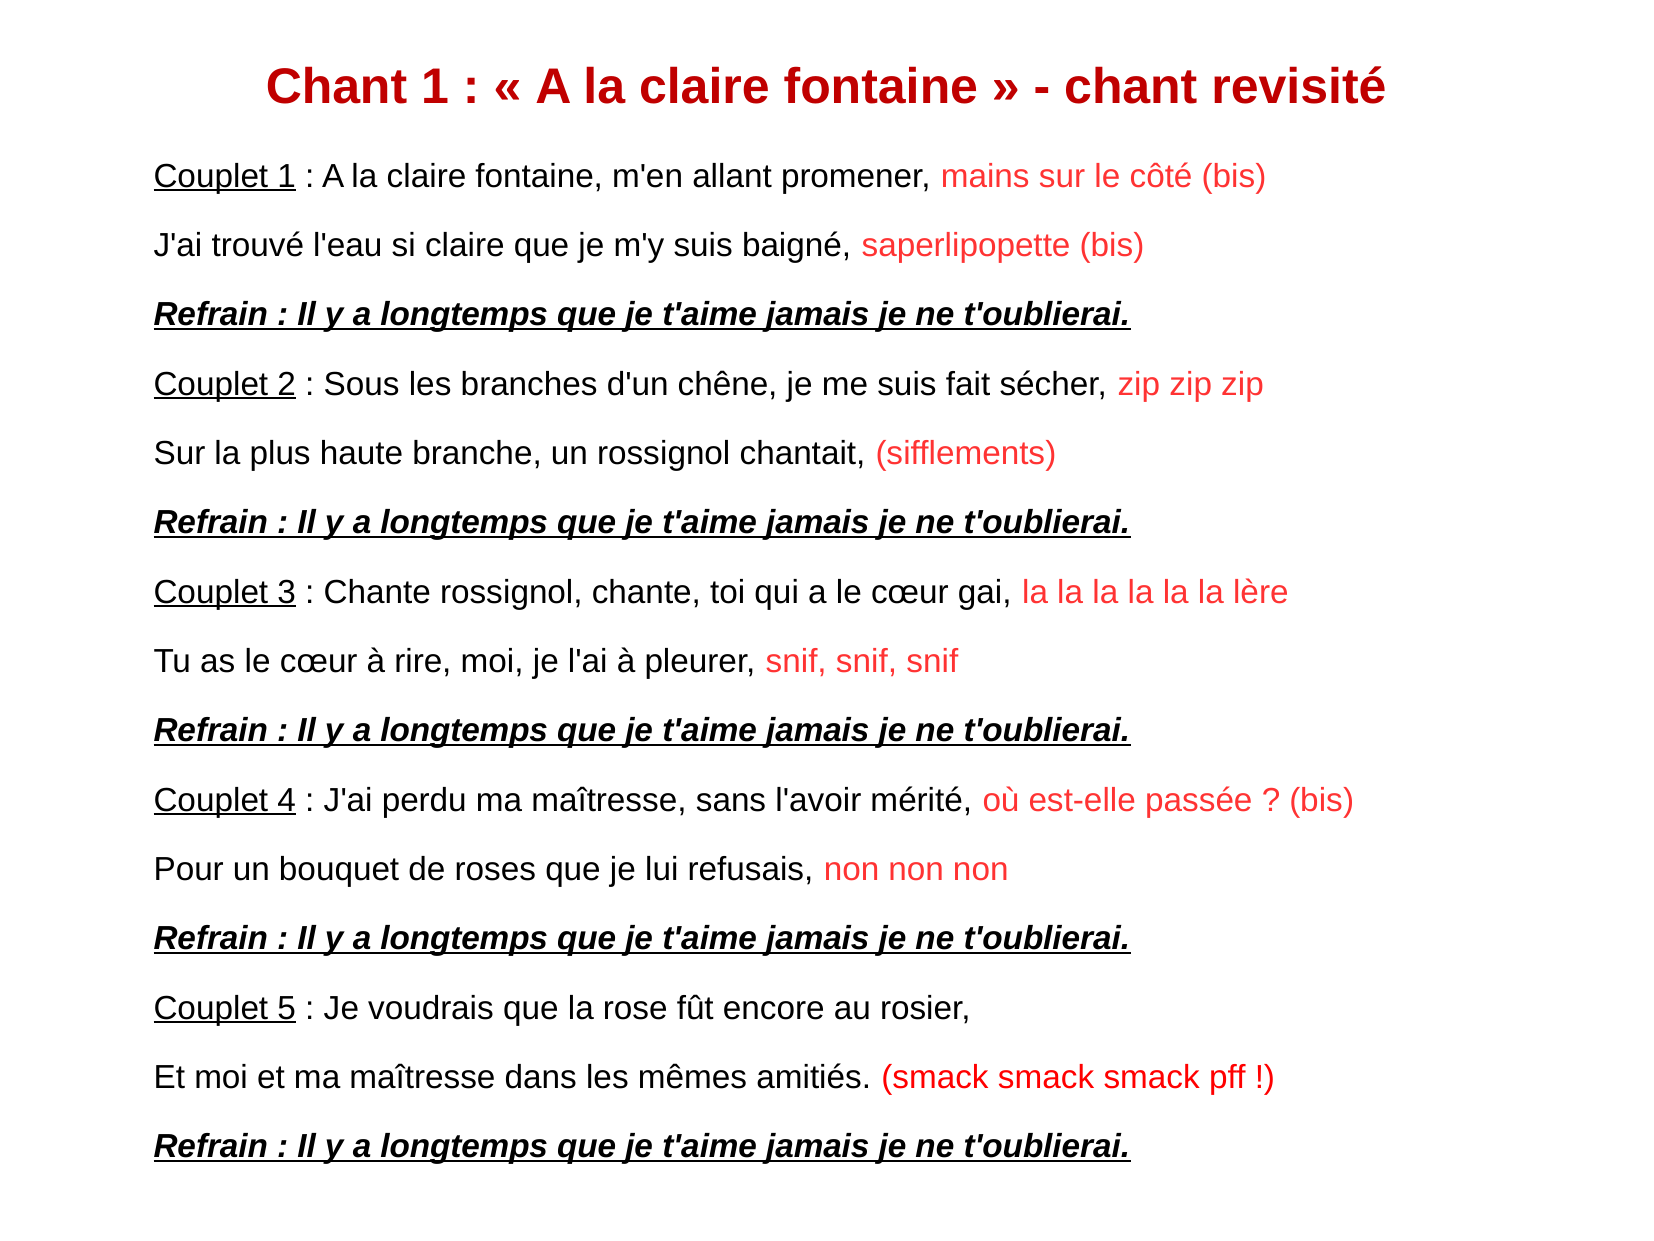

# Chant 1 : « A la claire fontaine » - chant revisité
Couplet 1 : A la claire fontaine, m'en allant promener, mains sur le côté (bis)
J'ai trouvé l'eau si claire que je m'y suis baigné, saperlipopette (bis)
Refrain : Il y a longtemps que je t'aime jamais je ne t'oublierai.
Couplet 2 : Sous les branches d'un chêne, je me suis fait sécher, zip zip zip
Sur la plus haute branche, un rossignol chantait, (sifflements)
Refrain : Il y a longtemps que je t'aime jamais je ne t'oublierai.
Couplet 3 : Chante rossignol, chante, toi qui a le cœur gai, la la la la la la lère
Tu as le cœur à rire, moi, je l'ai à pleurer, snif, snif, snif
Refrain : Il y a longtemps que je t'aime jamais je ne t'oublierai.
Couplet 4 : J'ai perdu ma maîtresse, sans l'avoir mérité, où est-elle passée ? (bis)
Pour un bouquet de roses que je lui refusais, non non non
Refrain : Il y a longtemps que je t'aime jamais je ne t'oublierai.
Couplet 5 : Je voudrais que la rose fût encore au rosier,
Et moi et ma maîtresse dans les mêmes amitiés. (smack smack smack pff !)
Refrain : Il y a longtemps que je t'aime jamais je ne t'oublierai.